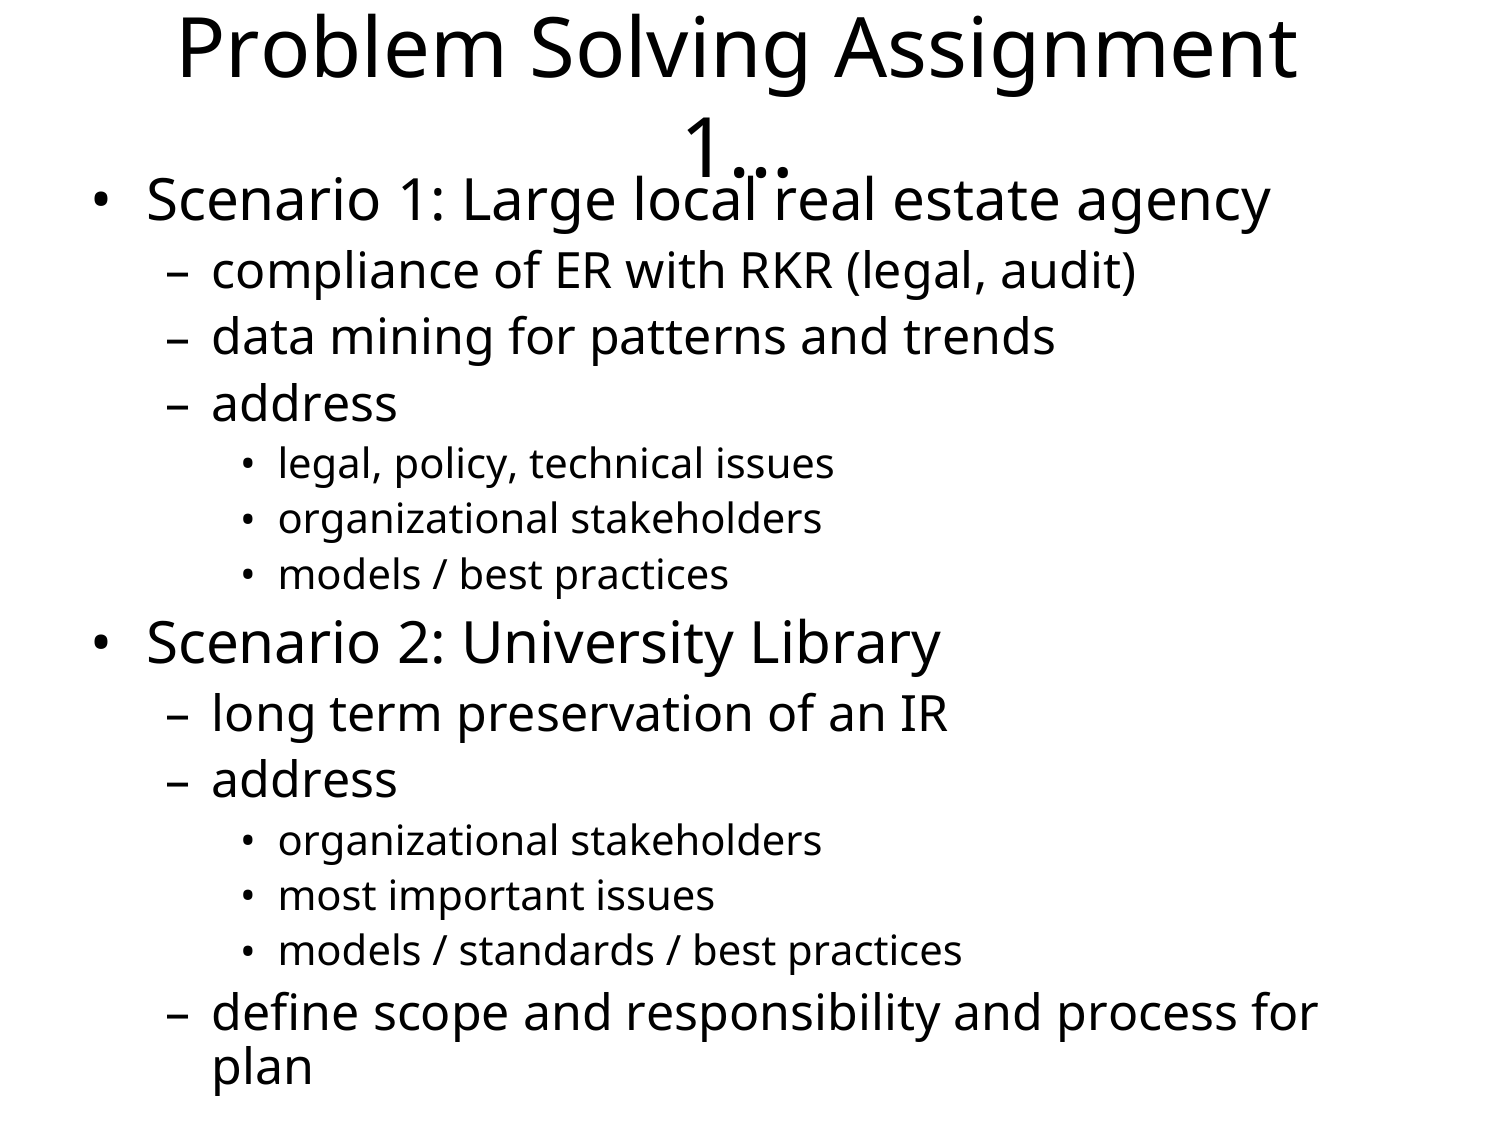

# Problem Solving Assignment 1…
Scenario 1: Large local real estate agency
compliance of ER with RKR (legal, audit)
data mining for patterns and trends
address
legal, policy, technical issues
organizational stakeholders
models / best practices
Scenario 2: University Library
long term preservation of an IR
address
organizational stakeholders
most important issues
models / standards / best practices
define scope and responsibility and process for plan